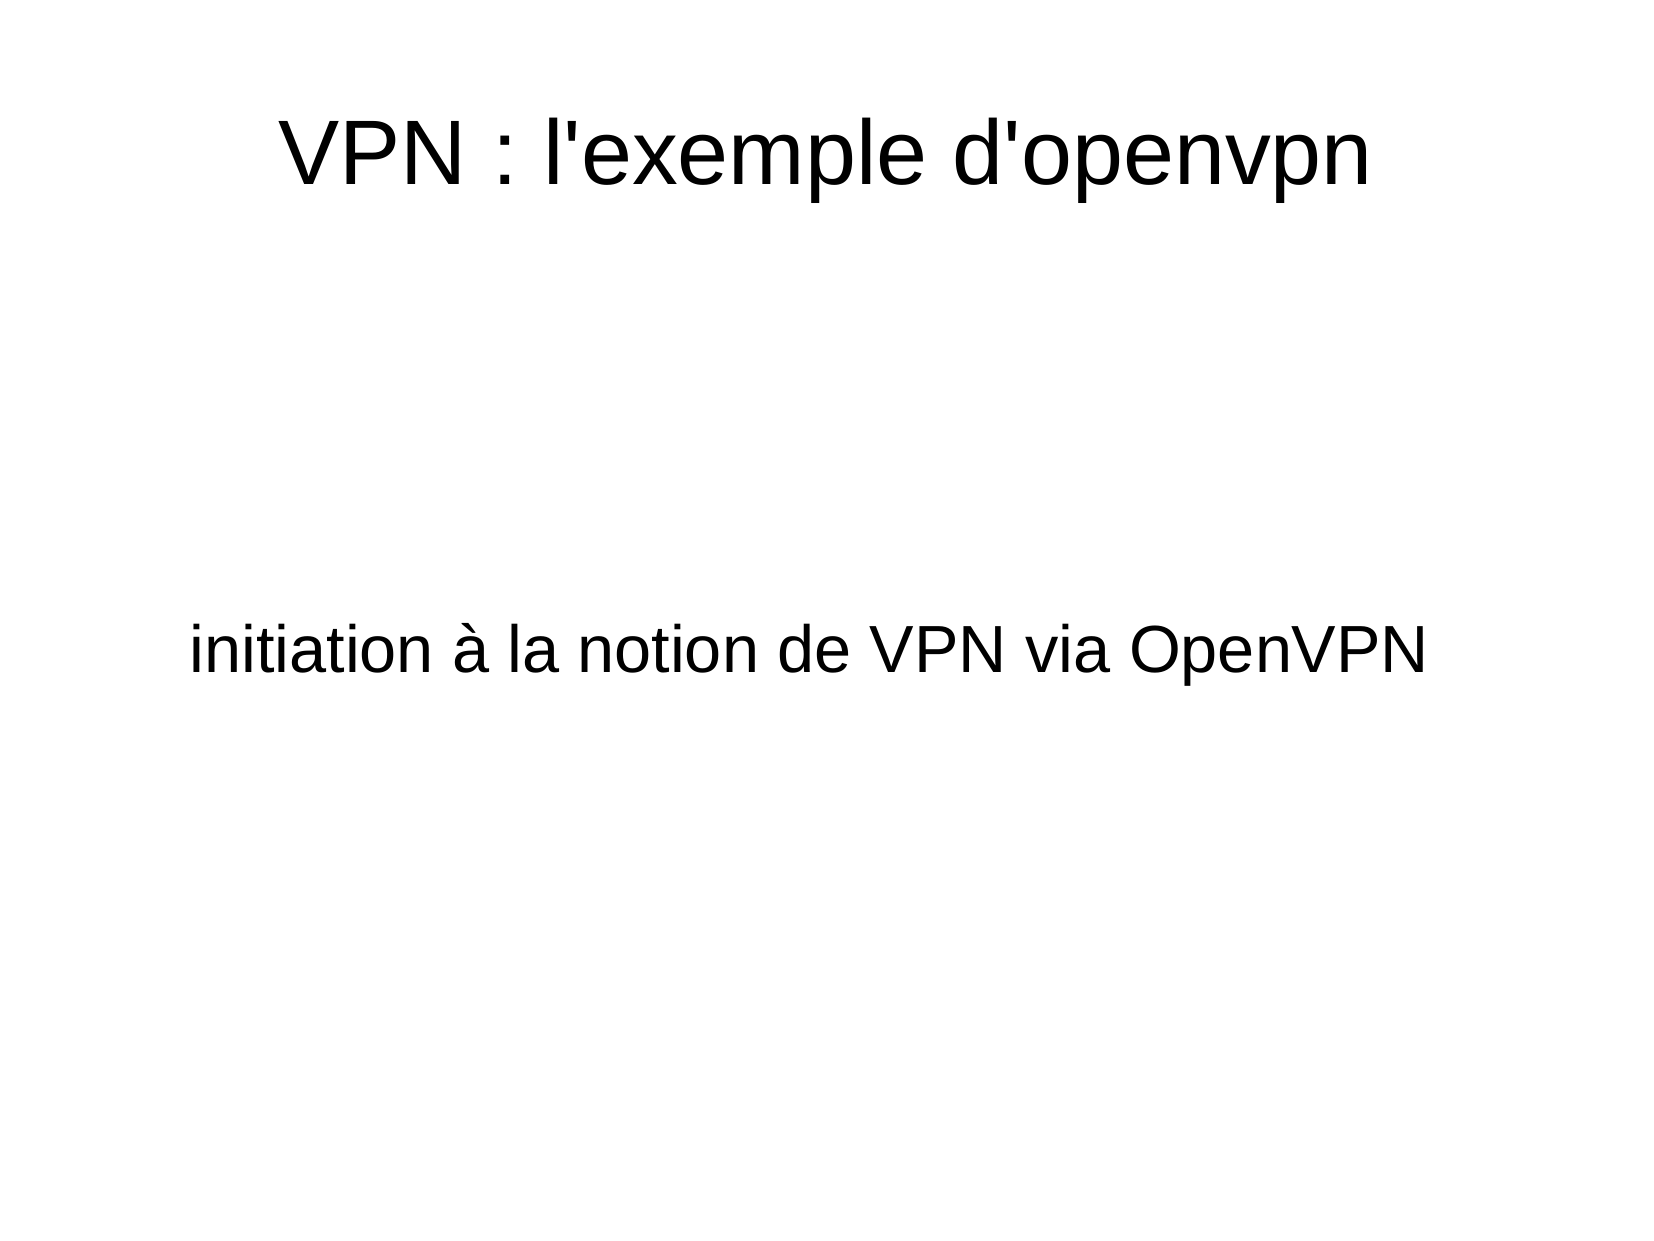

# VPN : l'exemple d'openvpn
initiation à la notion de VPN via OpenVPN